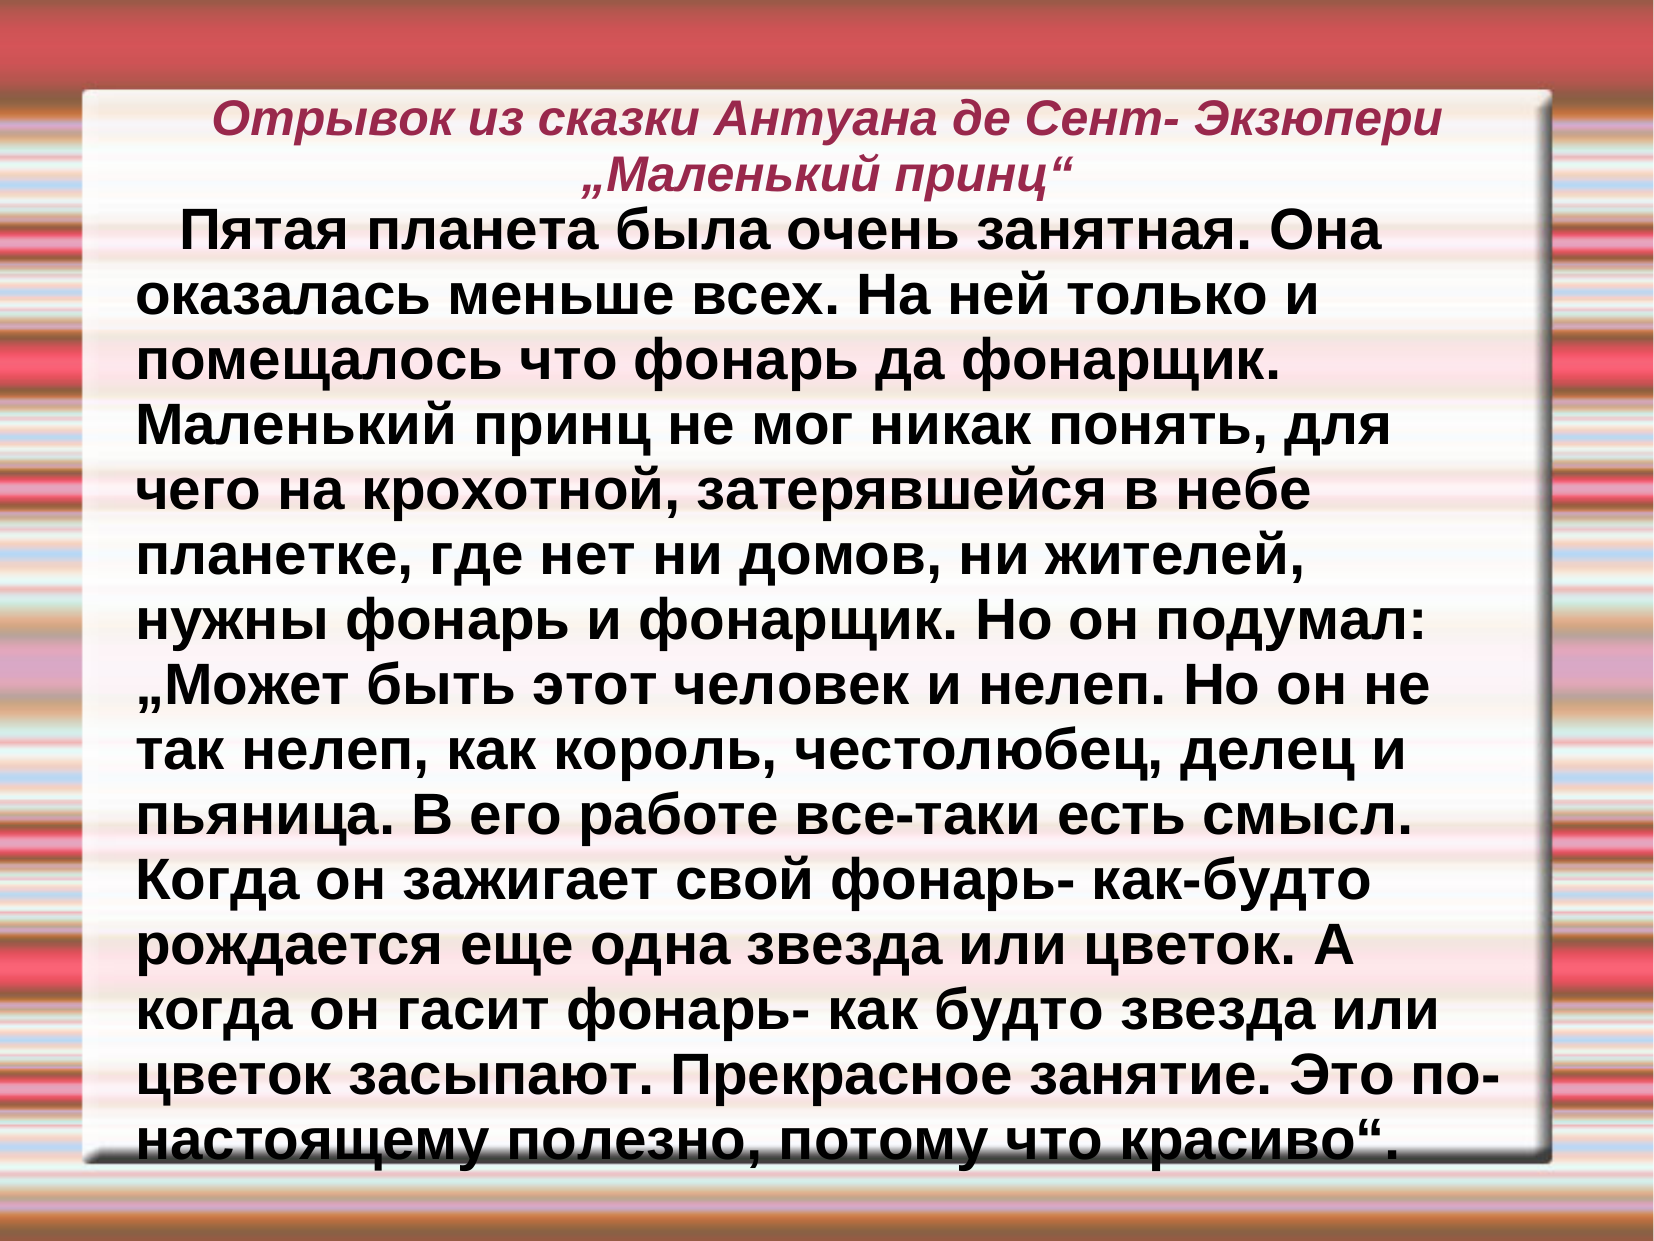

# Отрывок из сказки Антуана де Сент- Экзюпери „Маленький принц“
 Пятая планета была очень занятная. Она оказалась меньше всех. На ней только и помещалось что фонарь да фонарщик. Маленький принц не мог никак понять, для чего на крохотной, затерявшейся в небе планетке, где нет ни домов, ни жителей, нужны фонарь и фонарщик. Но он подумал: „Может быть этот человек и нелеп. Но он не так нелеп, как король, честолюбец, делец и пьяница. В его работе все-таки есть смысл. Когда он зажигает свой фонарь- как-будто рождается еще одна звезда или цветок. А когда он гасит фонарь- как будто звезда или цветок засыпают. Прекрасное занятие. Это по-настоящему полезно, потому что красиво“.